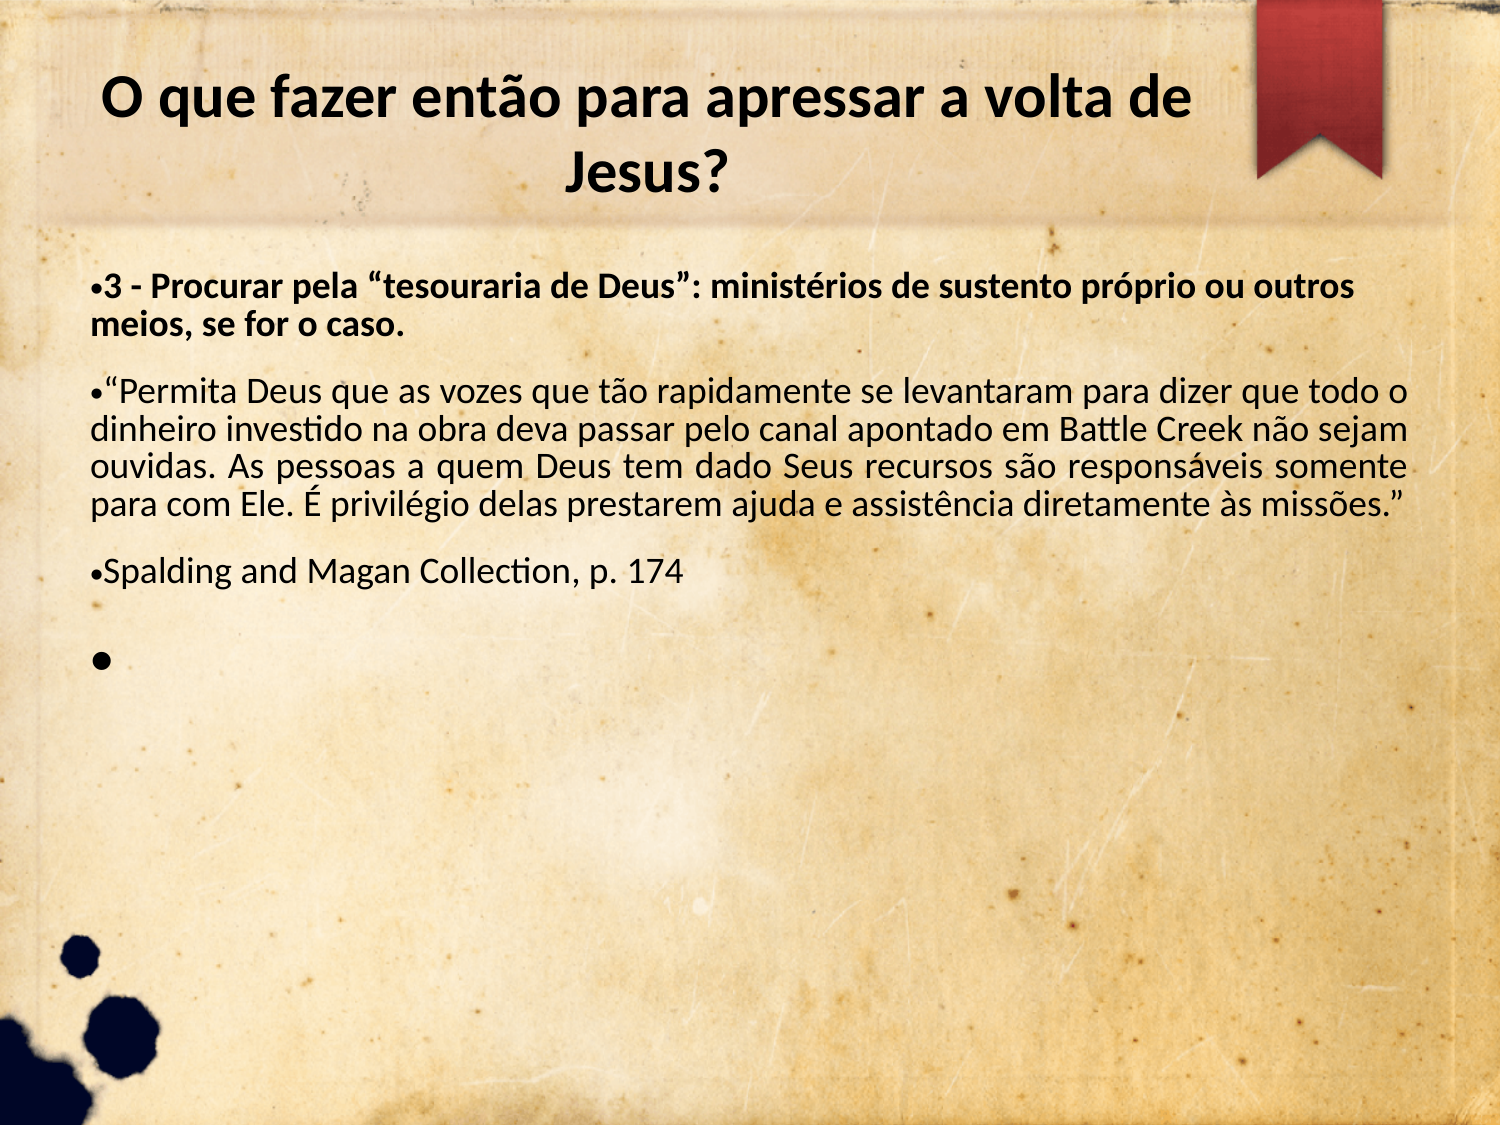

# O que fazer então para apressar a volta de Jesus?
3 - Procurar pela “tesouraria de Deus”: ministérios de sustento próprio ou outros meios, se for o caso.
“Permita Deus que as vozes que tão rapidamente se levantaram para dizer que todo o dinheiro investido na obra deva passar pelo canal apontado em Battle Creek não sejam ouvidas. As pessoas a quem Deus tem dado Seus recursos são responsáveis somente para com Ele. É privilégio delas prestarem ajuda e assistência diretamente às missões.”
Spalding and Magan Collection, p. 174